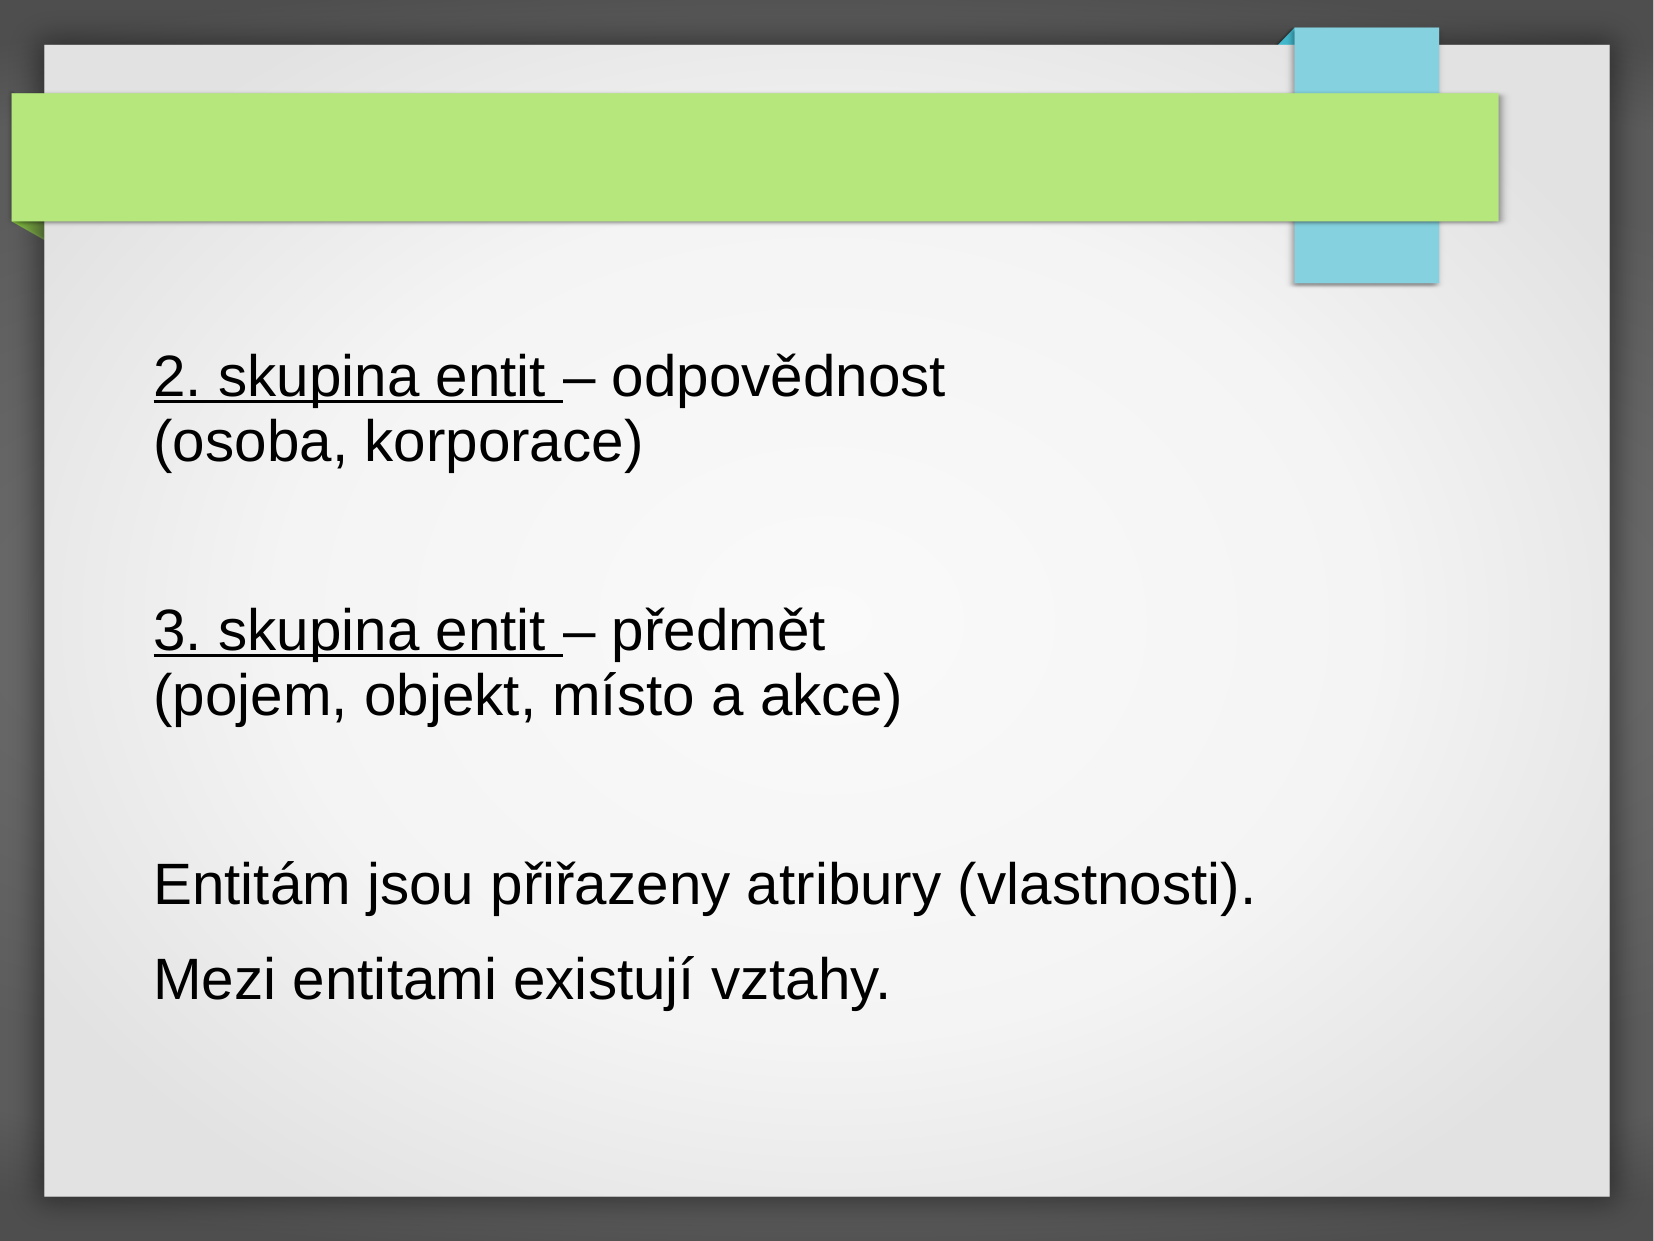

#
2. skupina entit – odpovědnost
(osoba, korporace)
3. skupina entit – předmět
(pojem, objekt, místo a akce)
Entitám jsou přiřazeny atribury (vlastnosti).
Mezi entitami existují vztahy.